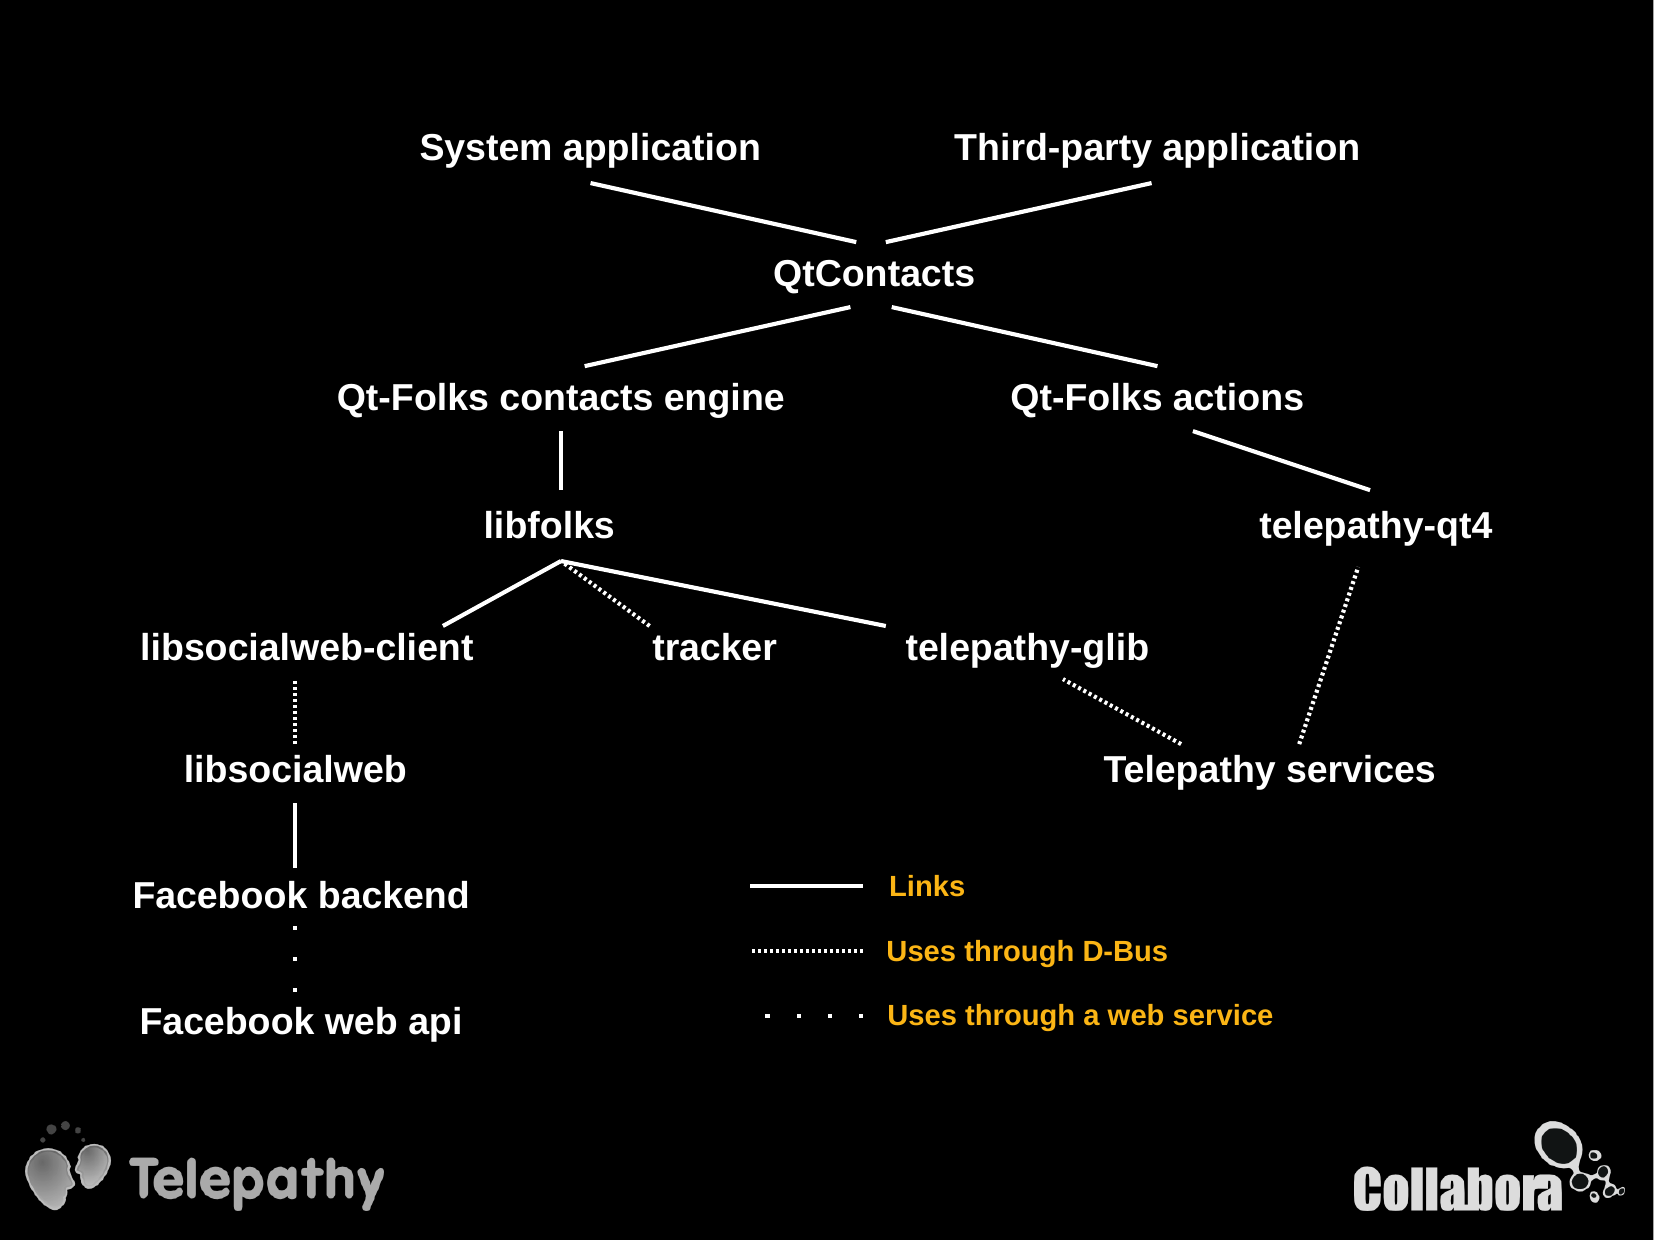

System application
Third-party application
QtContacts
Qt-Folks contacts engine
Qt-Folks actions
libfolks
telepathy-qt4
libsocialweb-client
tracker
telepathy-glib
libsocialweb
Telepathy services
Links
Facebook backend
Uses through D-Bus
Uses through a web service
Facebook web api